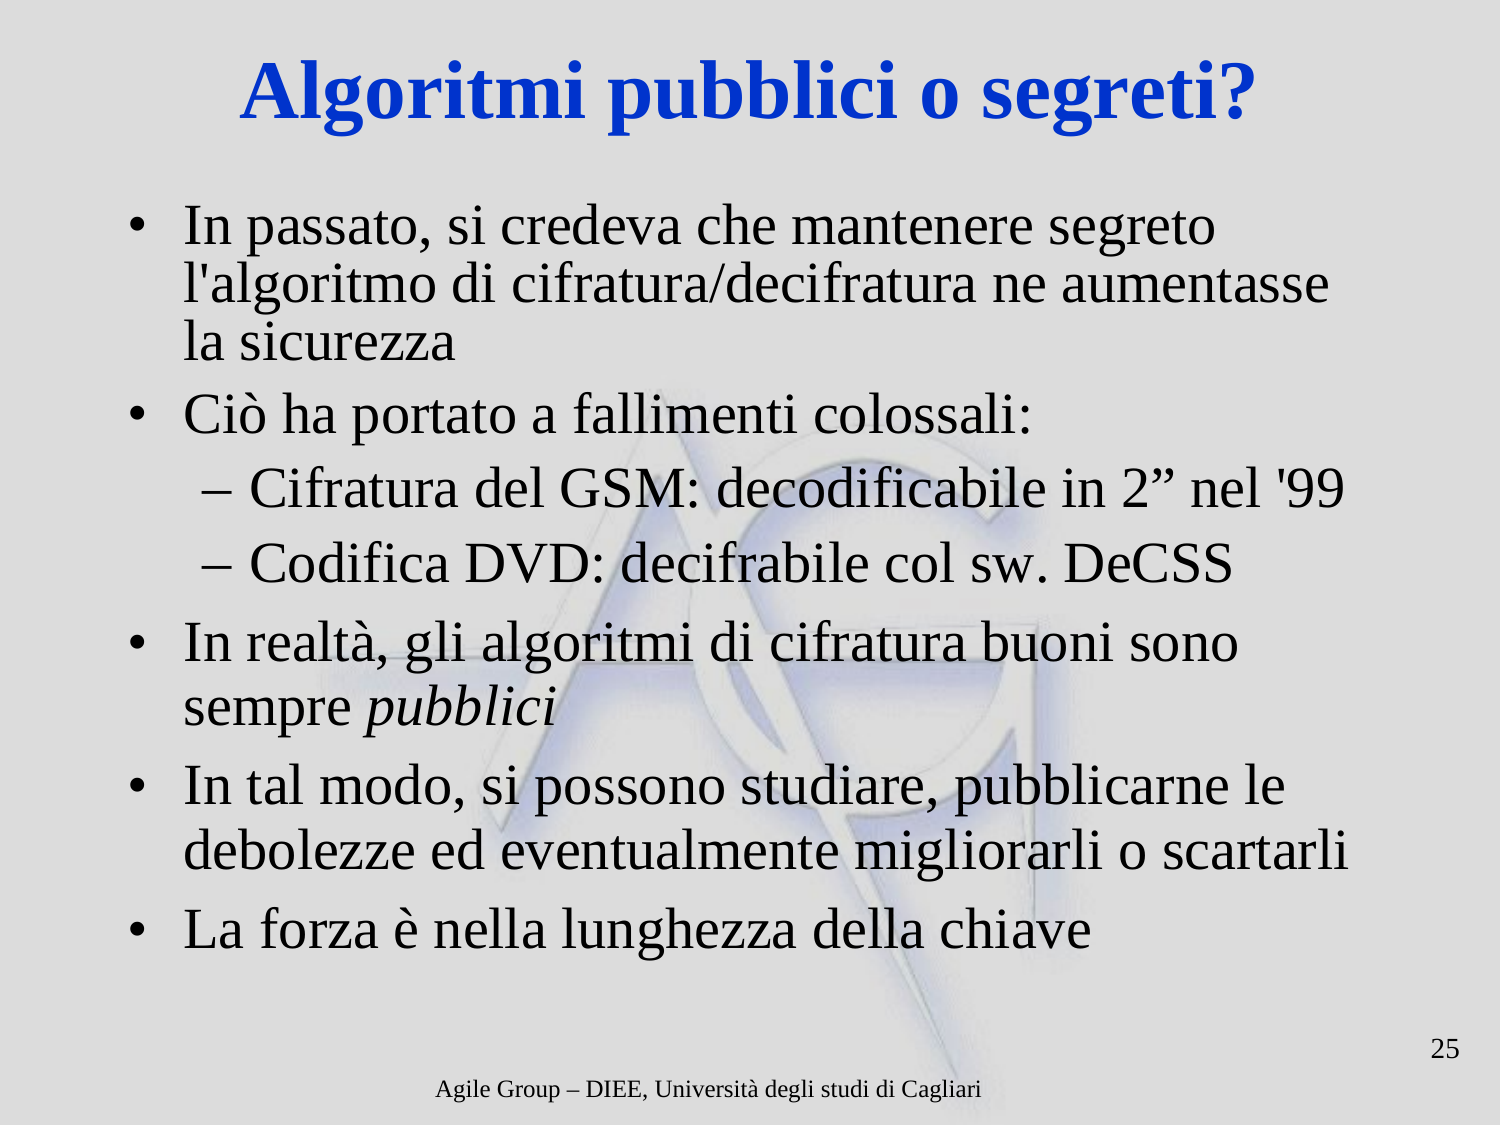

# Algoritmi pubblici o segreti?
In passato, si credeva che mantenere segreto l'algoritmo di cifratura/decifratura ne aumentasse la sicurezza
Ciò ha portato a fallimenti colossali:
Cifratura del GSM: decodificabile in 2” nel '99
Codifica DVD: decifrabile col sw. DeCSS
In realtà, gli algoritmi di cifratura buoni sono sempre pubblici
In tal modo, si possono studiare, pubblicarne le debolezze ed eventualmente migliorarli o scartarli
La forza è nella lunghezza della chiave
25